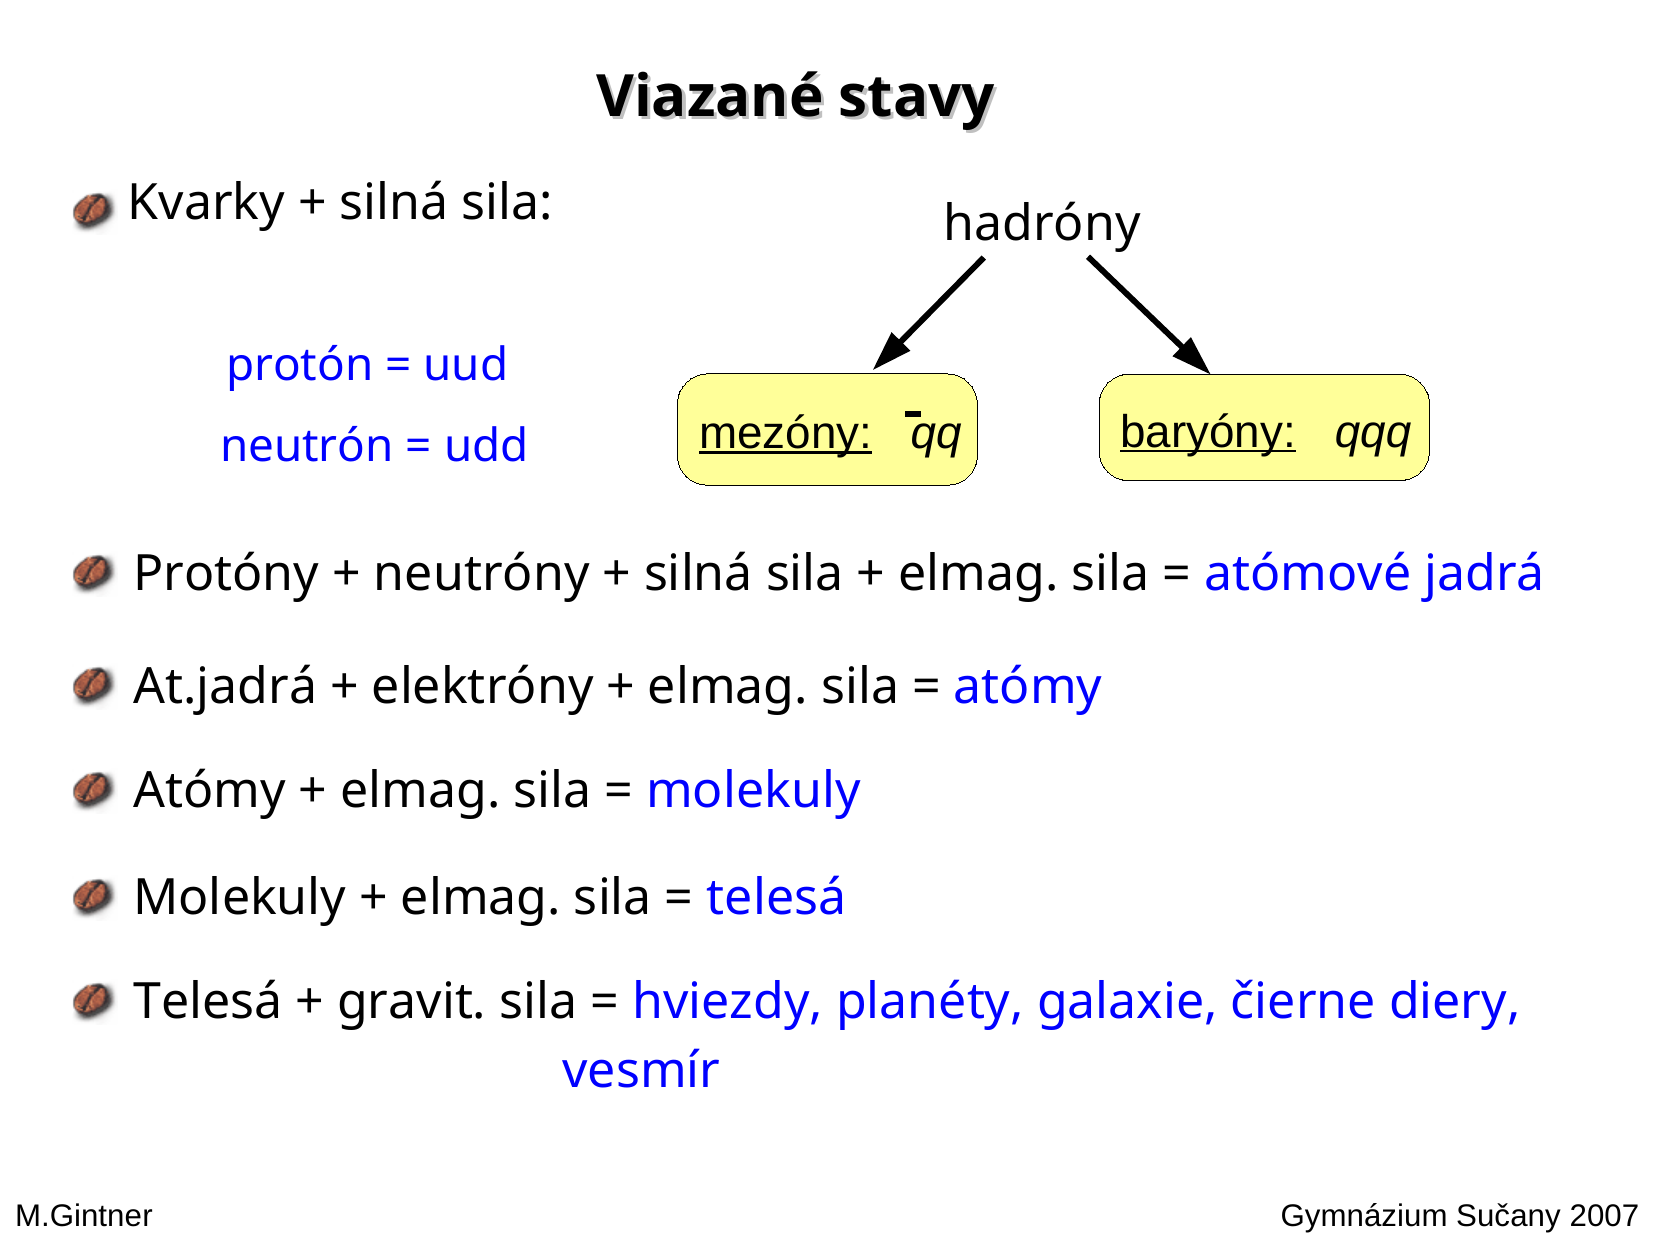

Viazané stavy
Kvarky + silná sila:
hadróny
mezóny: qq
baryóny: qqq
protón = uud
neutrón = udd
Protóny + neutróny + silná sila + elmag. sila = atómové jadrá
At.jadrá + elektróny + elmag. sila = atómy
Atómy + elmag. sila = molekuly
Molekuly + elmag. sila = telesá
Telesá + gravit. sila = hviezdy, planéty, galaxie, čierne diery,
 vesmír
M.Gintner
Gymnázium Sučany 2007